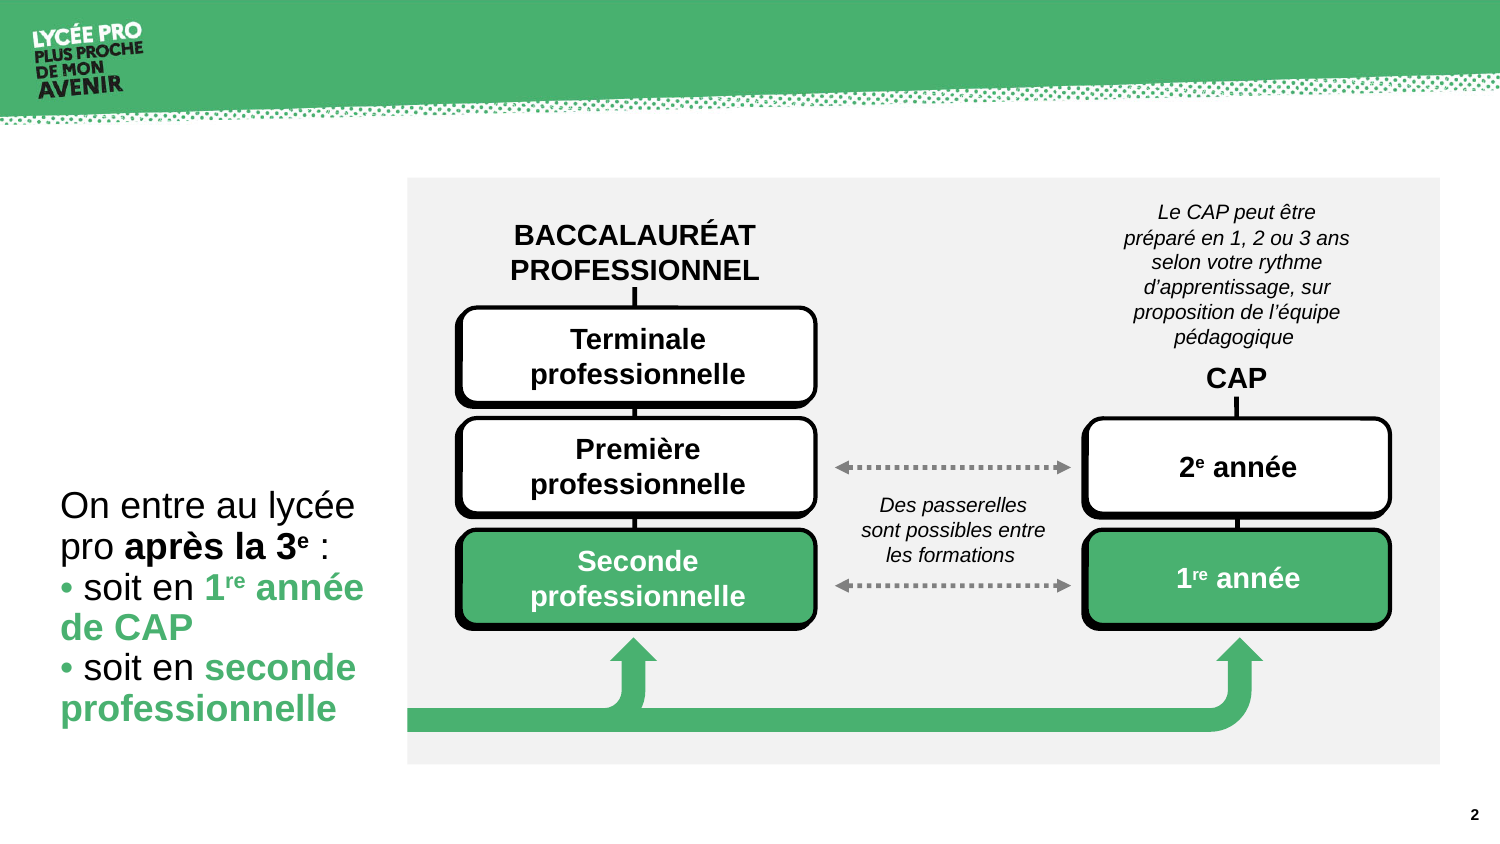

Le CAP peut être préparé en 1, 2 ou 3 ans selon votre rythme d’apprentissage, sur proposition de l’équipe pédagogique
BACCALAURÉAT
PROFESSIONNEL
Terminale
professionnelle
CAP
Première
professionnelle
2e année
Des passerelles
sont possibles entre les formations
Seconde
professionnelle
1re année
# On entre au lycée pro après la 3e : • soit en 1re année de CAP • soit en seconde professionnelle